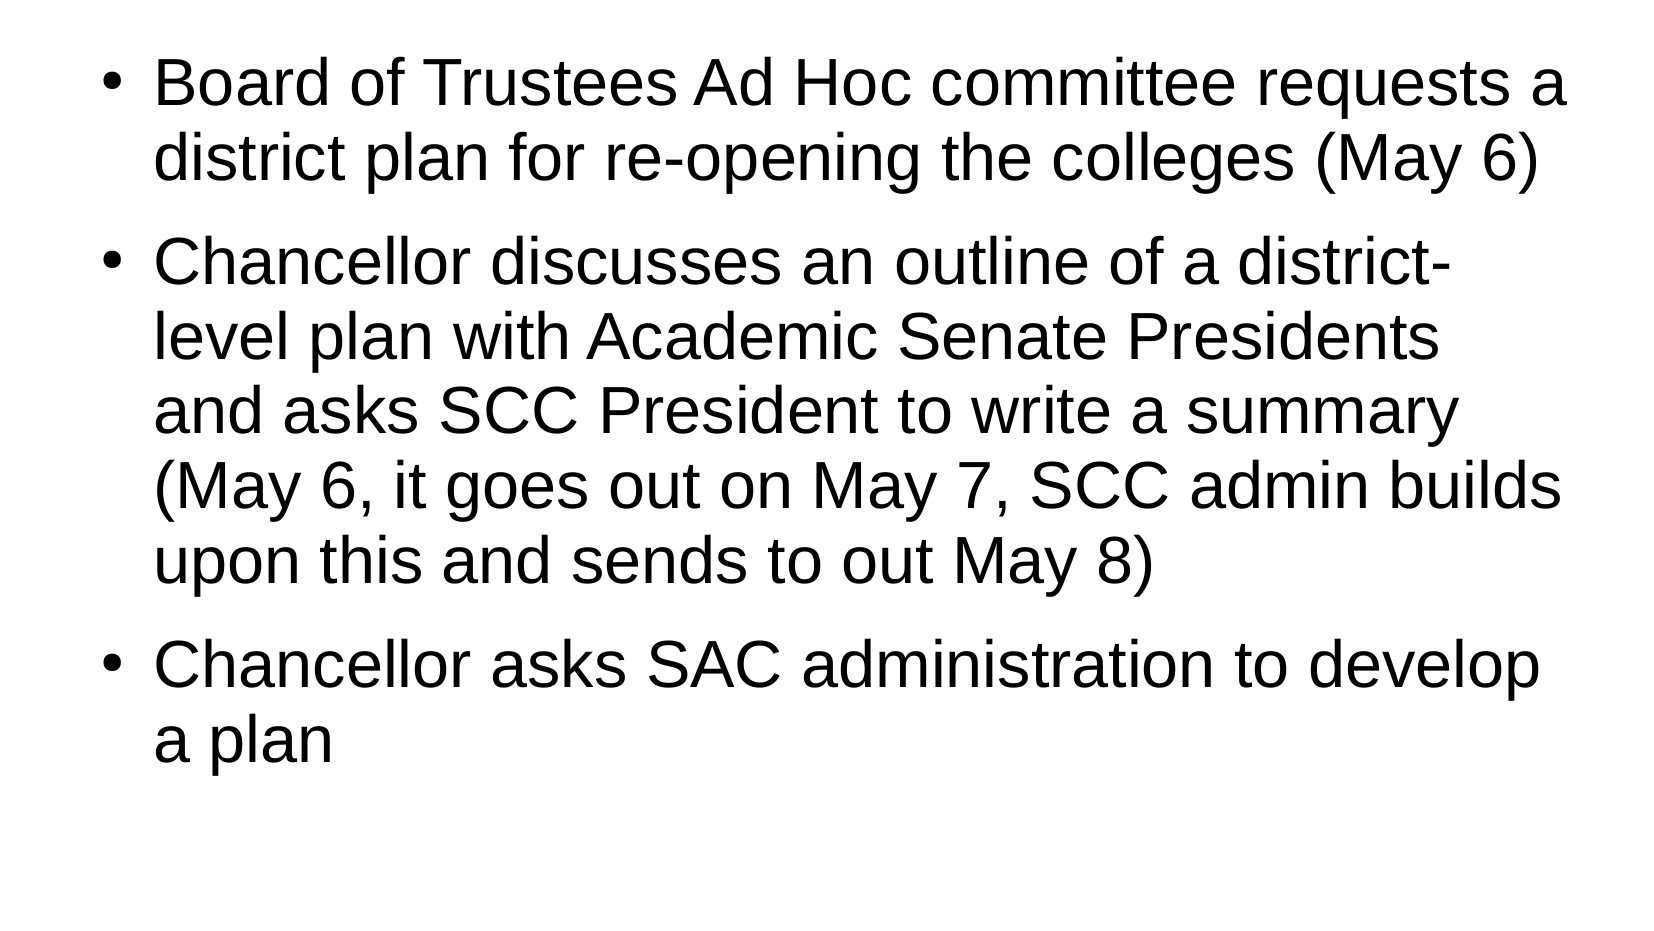

# Board of Trustees Ad Hoc committee requests a district plan for re-opening the colleges (May 6)
Chancellor discusses an outline of a district-level plan with Academic Senate Presidents and asks SCC President to write a summary (May 6, it goes out on May 7, SCC admin builds upon this and sends to out May 8)
Chancellor asks SAC administration to develop a plan